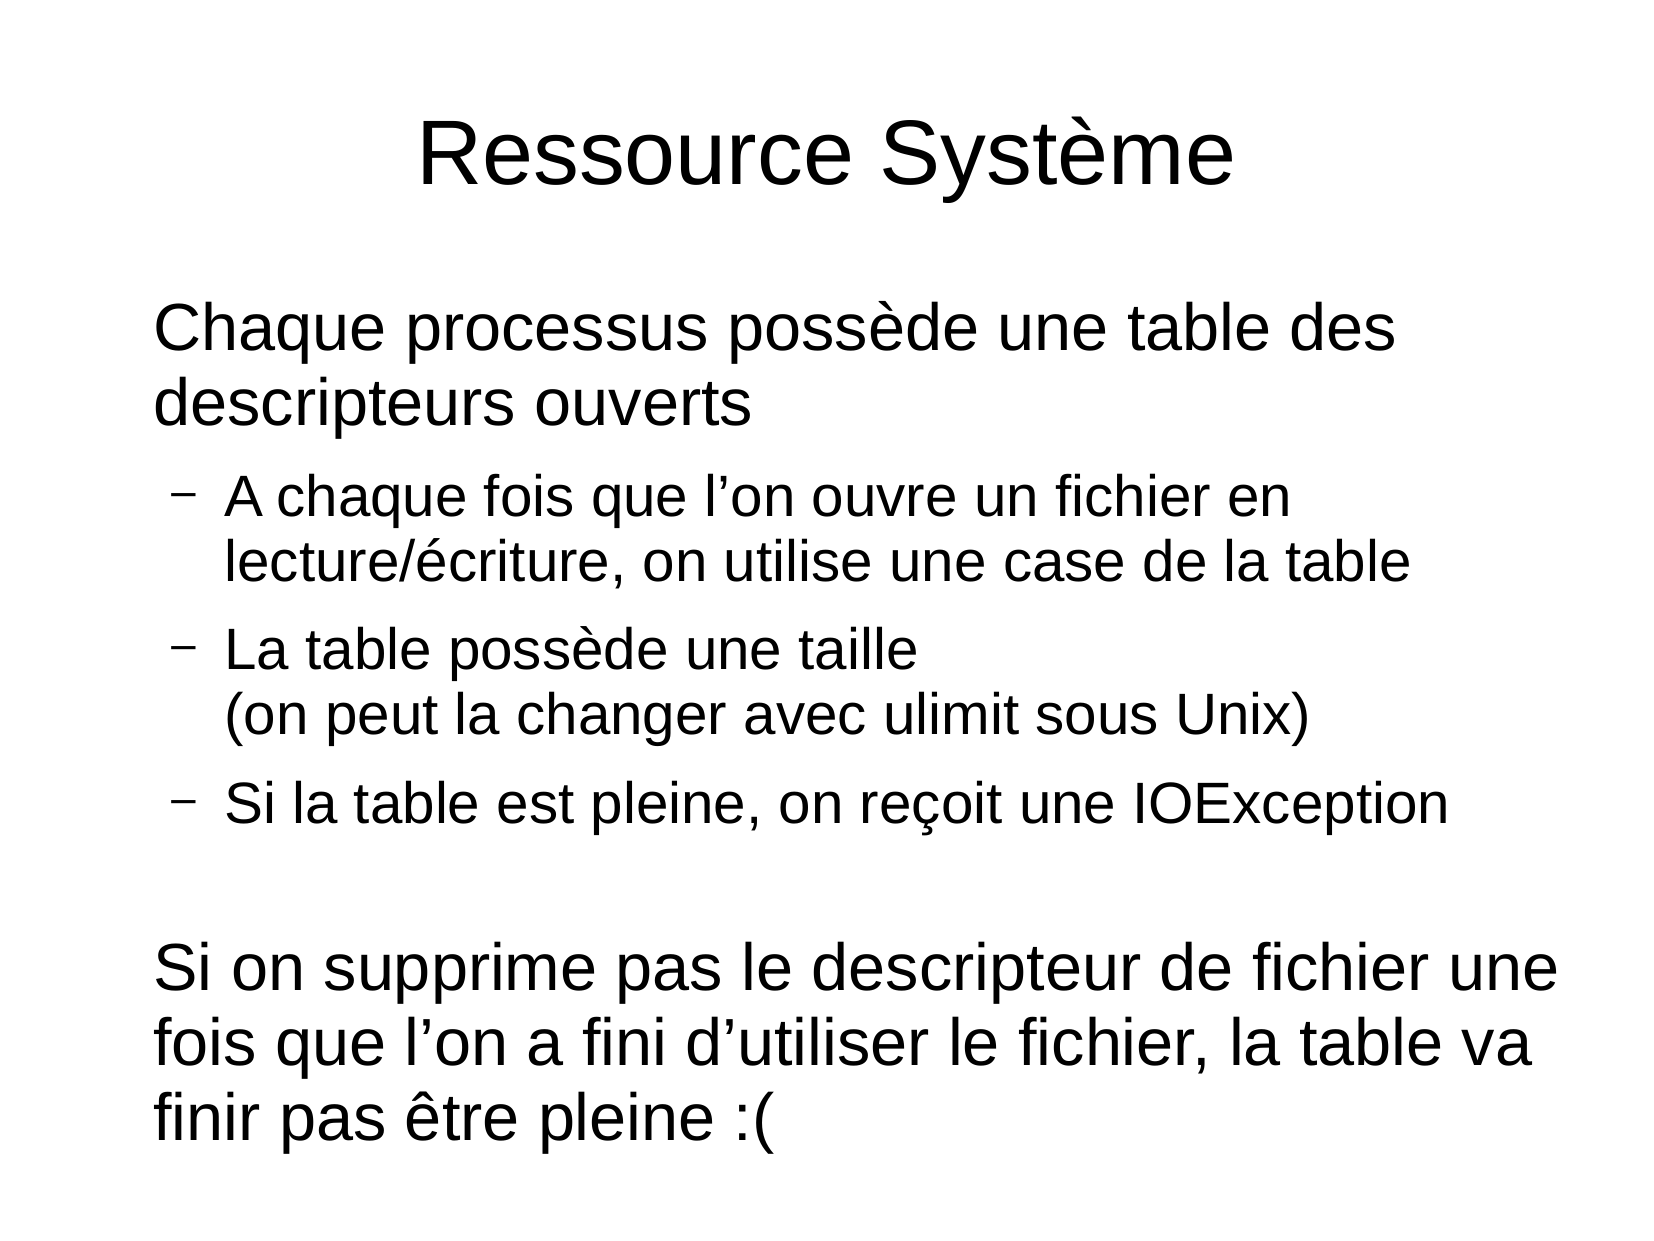

# Ressource Système
Chaque processus possède une table des descripteurs ouverts
A chaque fois que l’on ouvre un fichier en lecture/écriture, on utilise une case de la table
La table possède une taille
(on peut la changer avec ulimit sous Unix)
Si la table est pleine, on reçoit une IOException
Si on supprime pas le descripteur de fichier une fois que l’on a fini d’utiliser le fichier, la table va finir pas être pleine :(